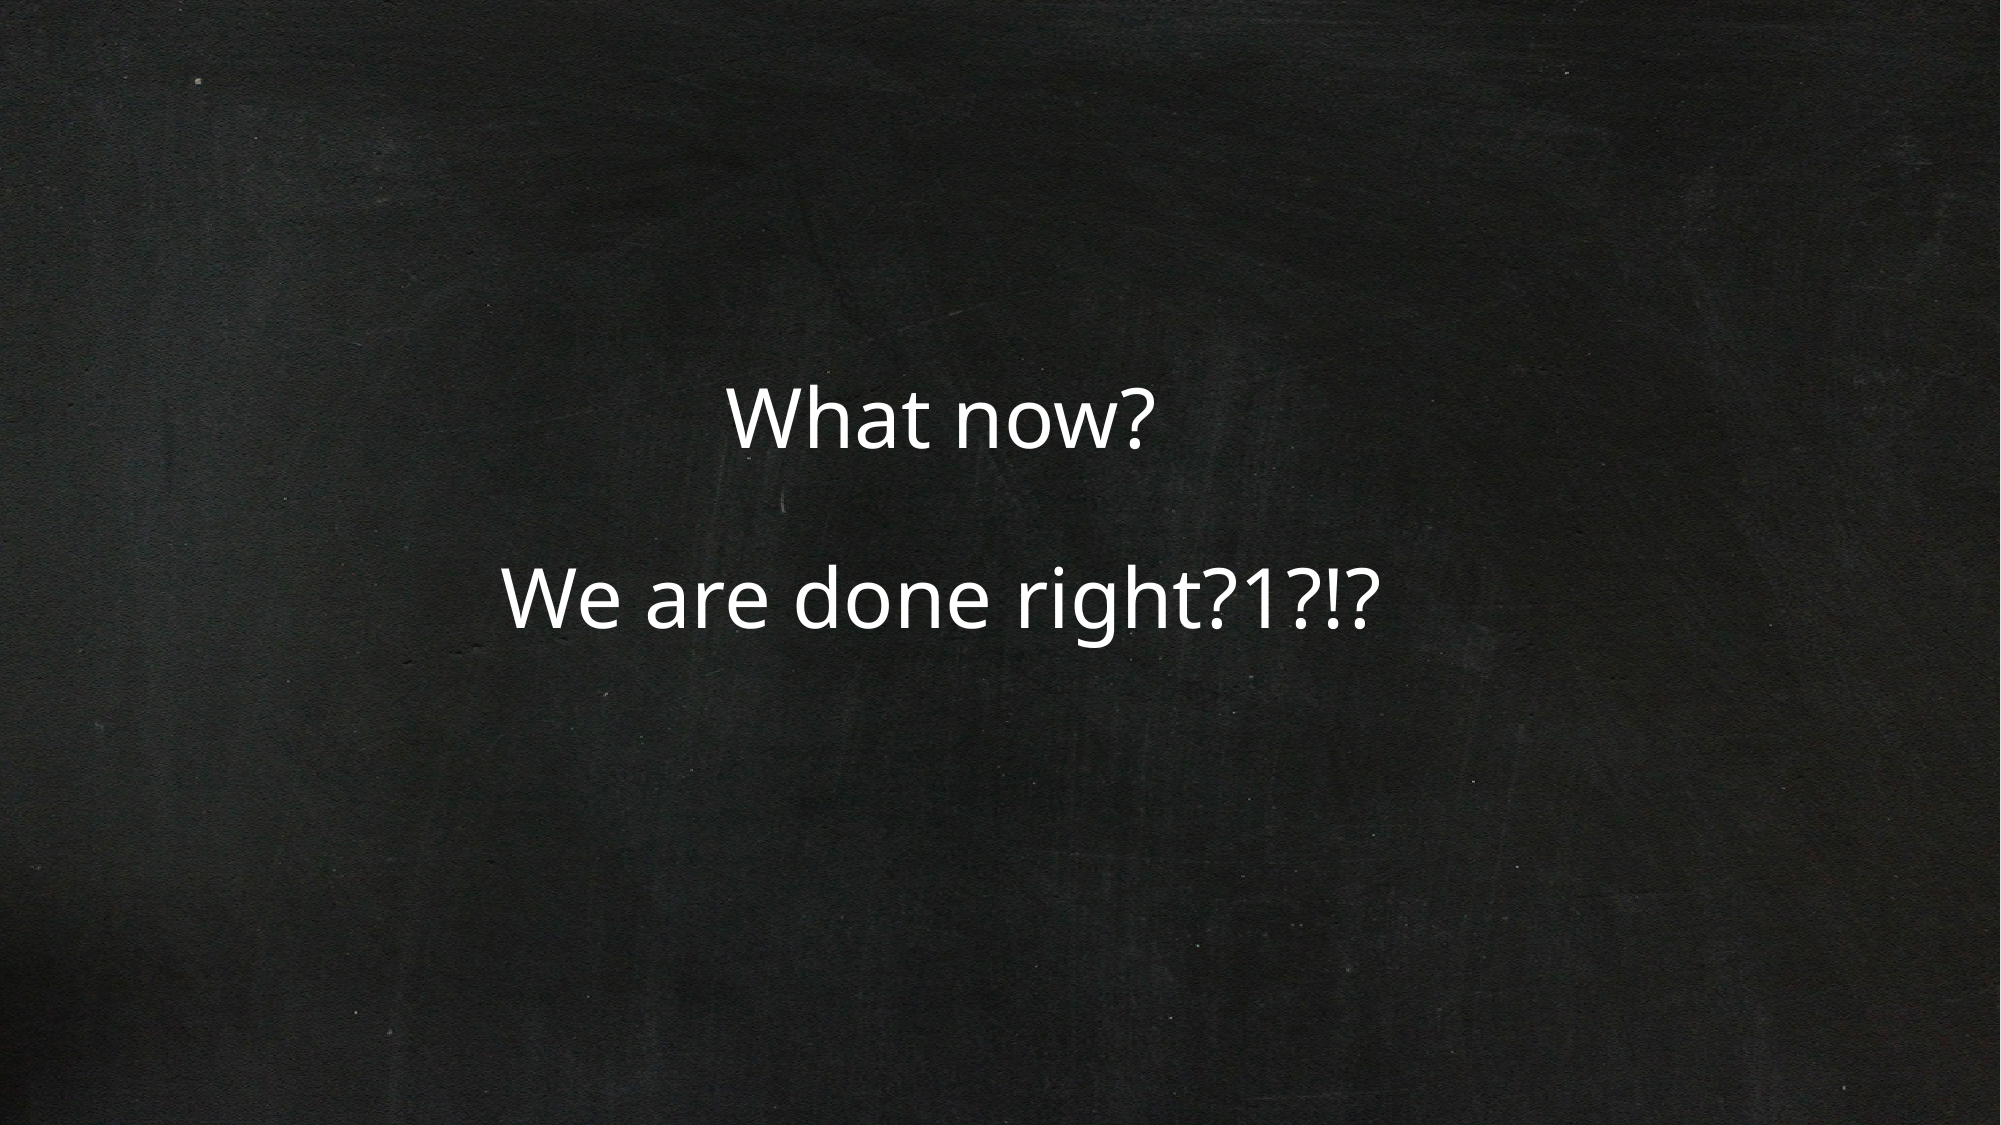

# What now? We are done right?1?!?